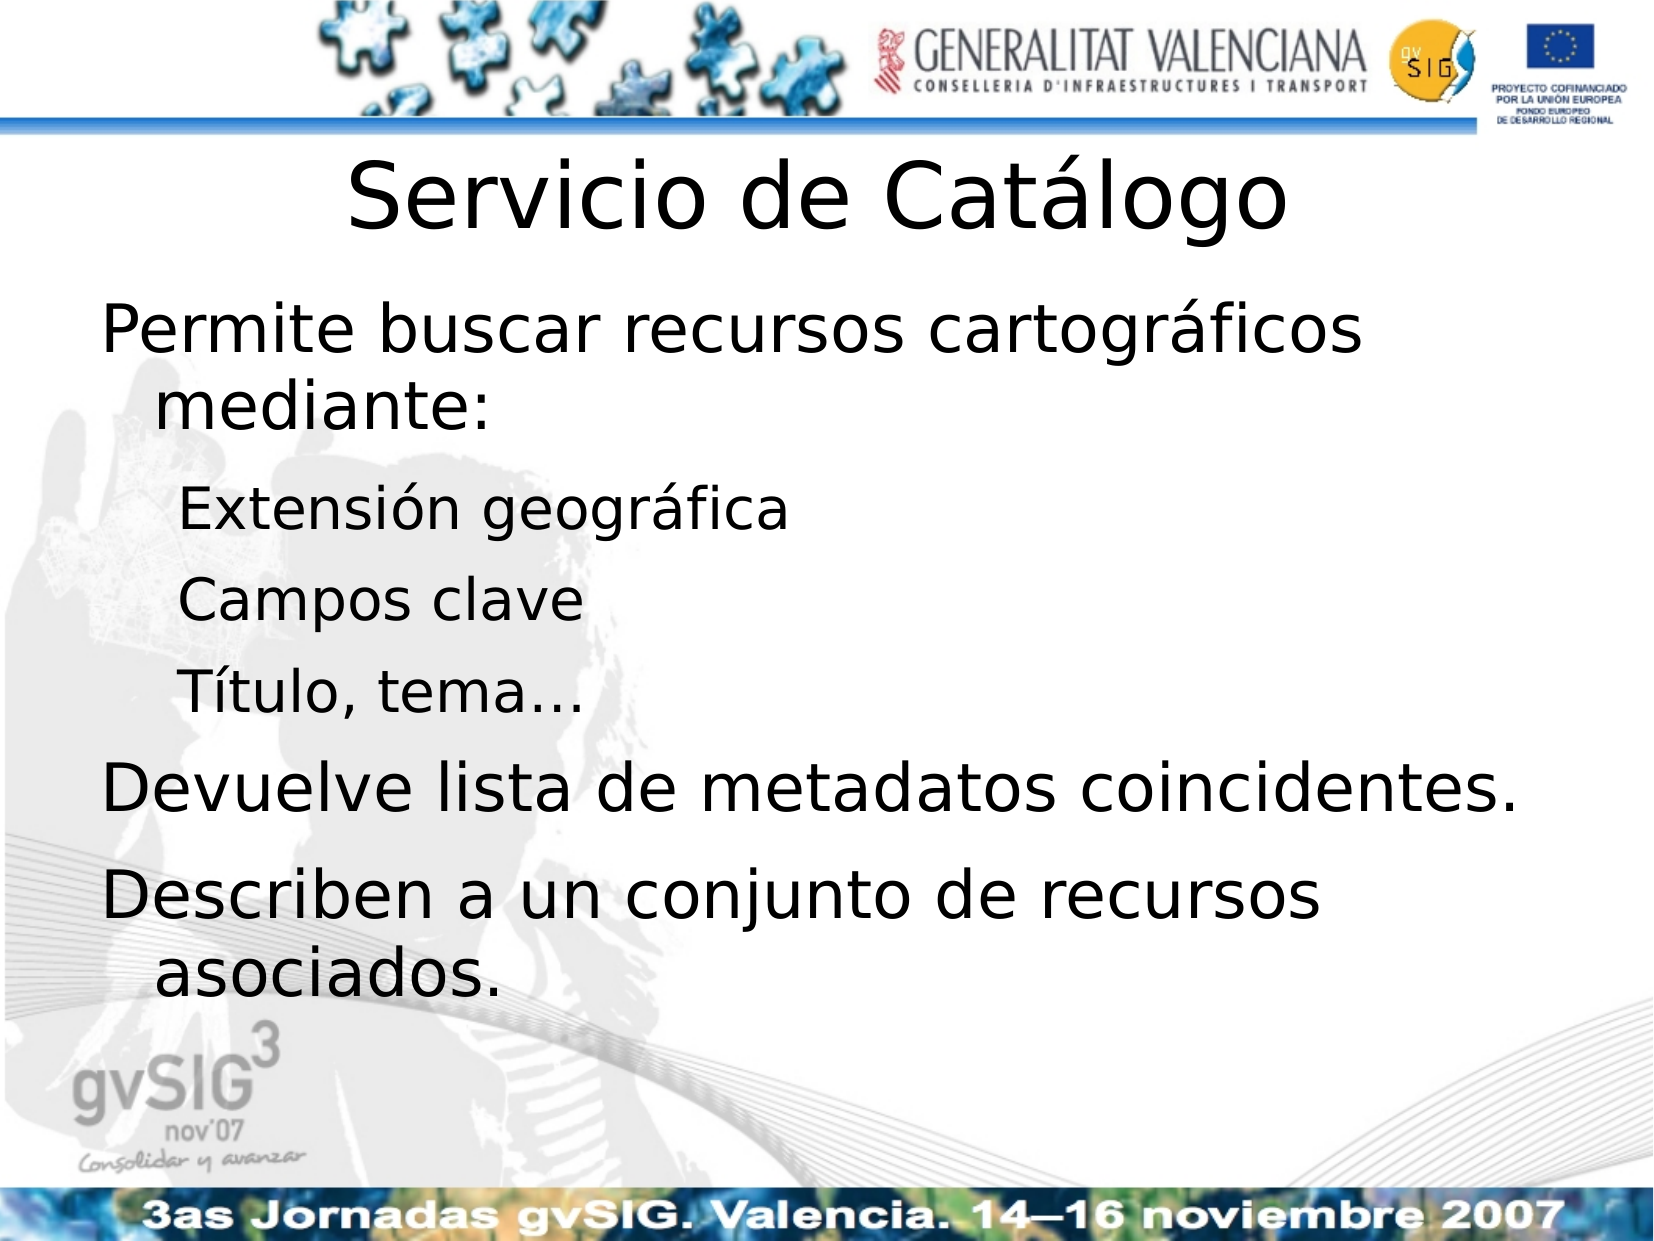

# Servicio de Catálogo
Permite buscar recursos cartográficos mediante:
Extensión geográfica
Campos clave
Título, tema…
Devuelve lista de metadatos coincidentes.
Describen a un conjunto de recursos asociados.